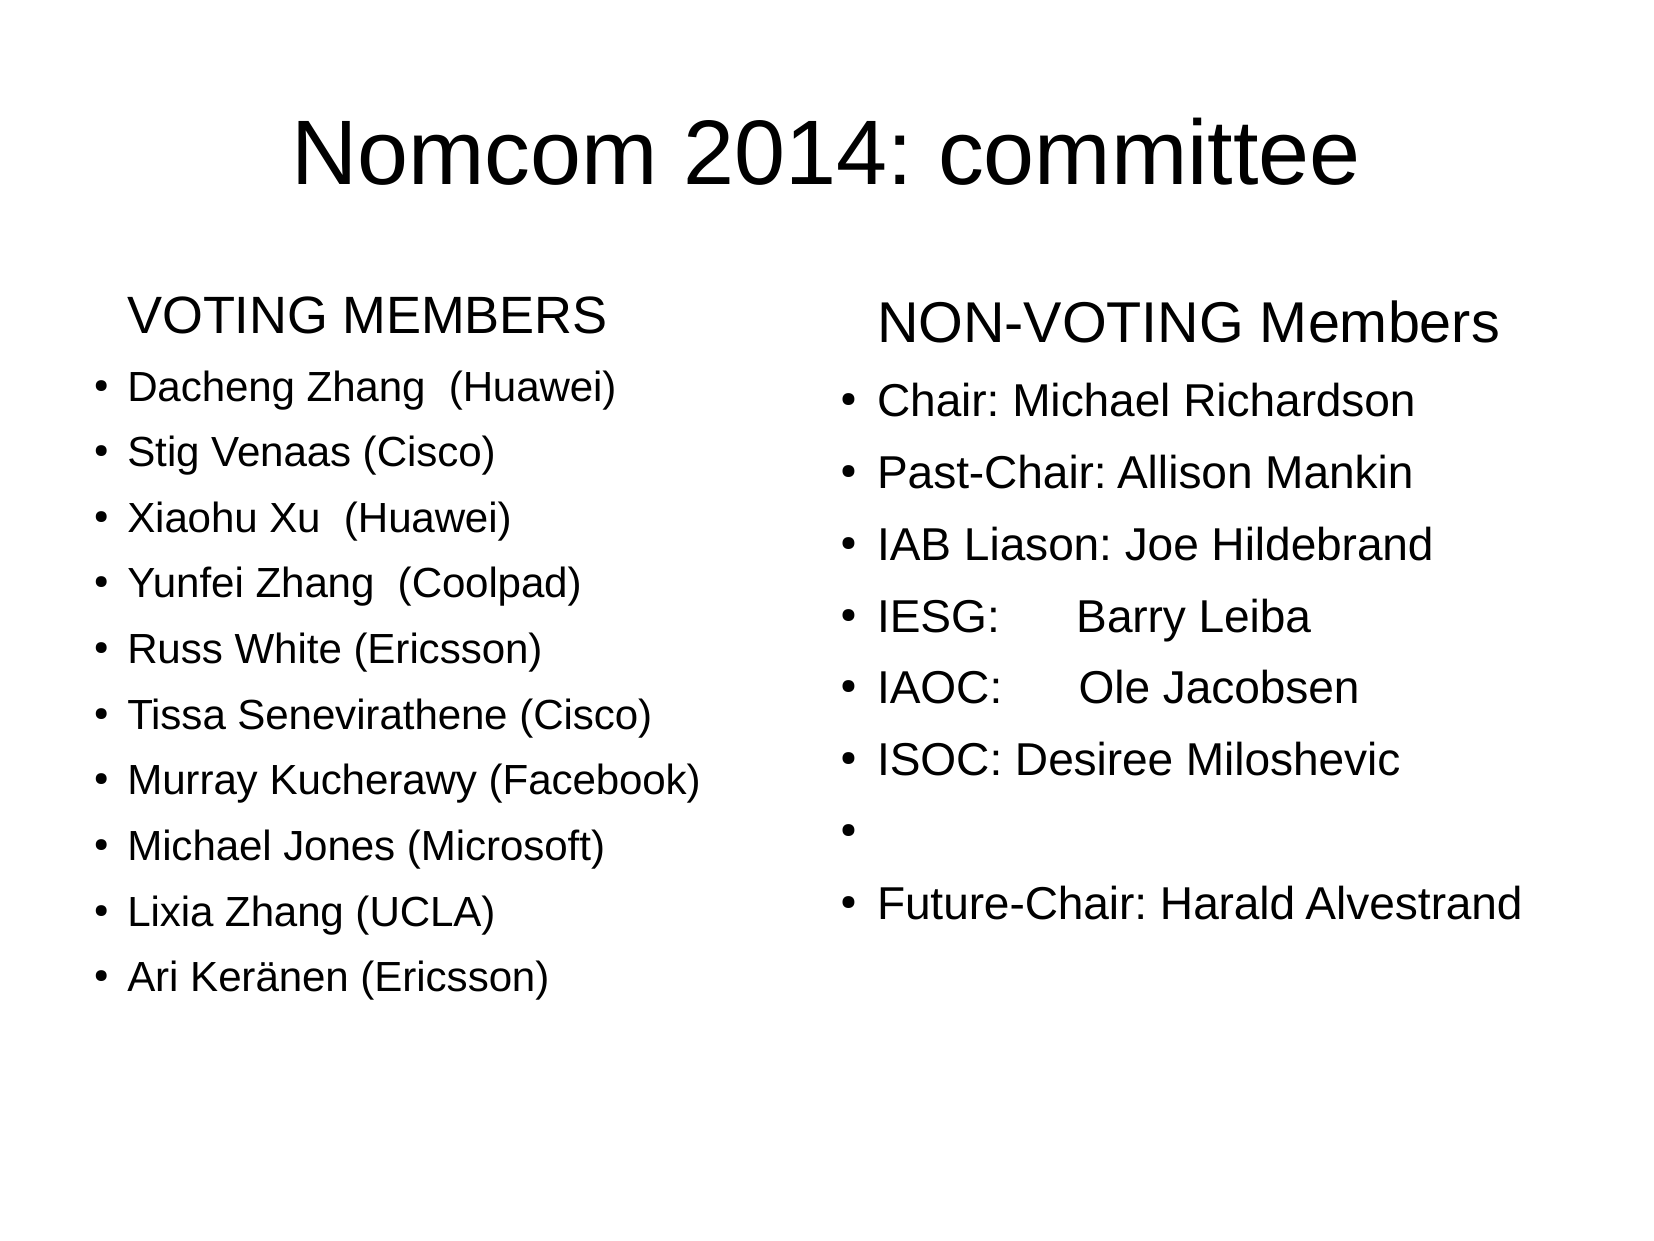

# Nomcom 2014: committee
VOTING MEMBERS
Dacheng Zhang (Huawei)
Stig Venaas (Cisco)
Xiaohu Xu (Huawei)
Yunfei Zhang (Coolpad)
Russ White (Ericsson)
Tissa Senevirathene (Cisco)
Murray Kucherawy (Facebook)
Michael Jones (Microsoft)
Lixia Zhang (UCLA)
Ari Keränen (Ericsson)
NON-VOTING Members
Chair: Michael Richardson
Past-Chair: Allison Mankin
IAB Liason: Joe Hildebrand
IESG: Barry Leiba
IAOC: Ole Jacobsen
ISOC: Desiree Miloshevic
Future-Chair: Harald Alvestrand